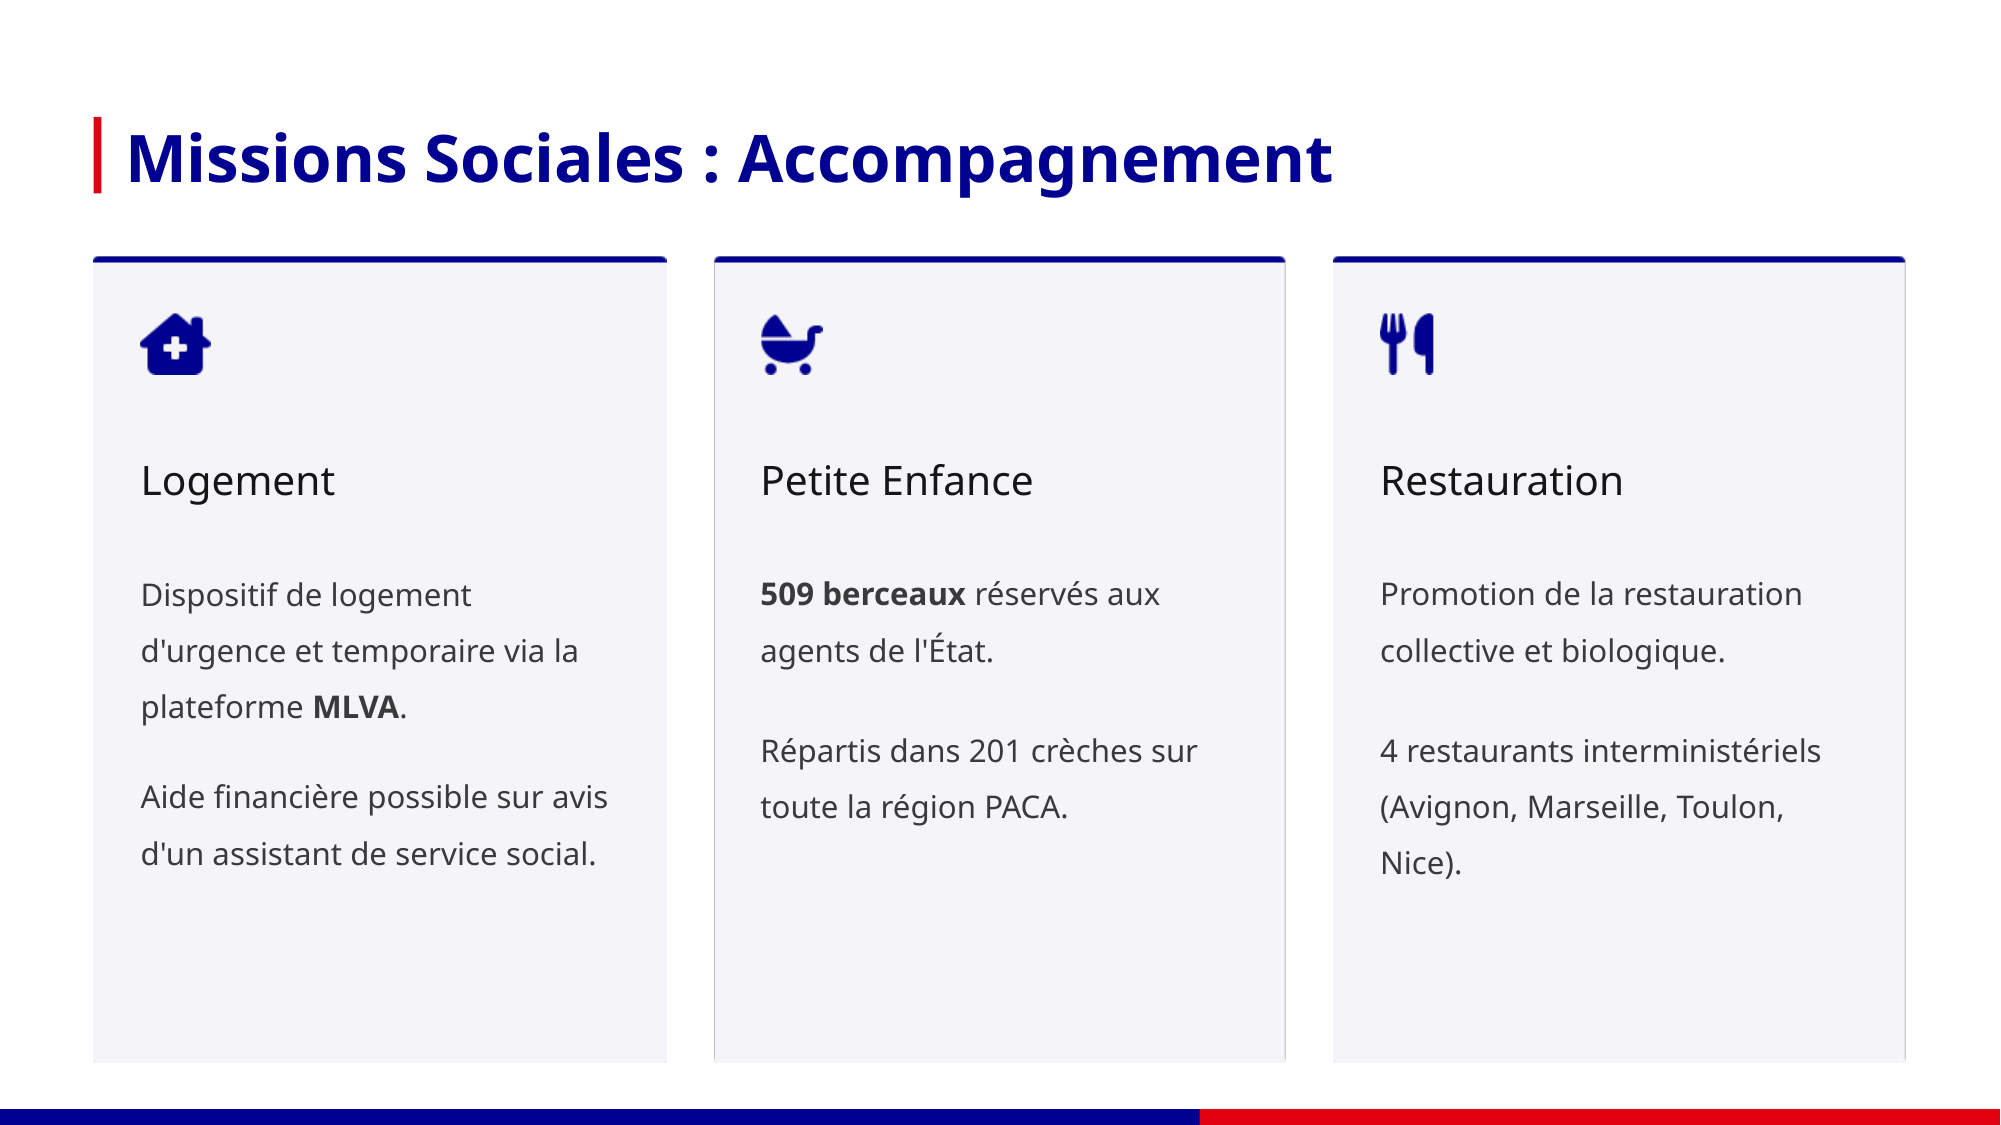

Missions Sociales : Accompagnement
Logement
Petite Enfance
Restauration
Dispositif de logement d'urgence et temporaire via la plateforme MLVA.
509 berceaux réservés aux agents de l'État.
Promotion de la restauration collective et biologique.
Répartis dans 201 crèches sur toute la région PACA.
4 restaurants interministériels (Avignon, Marseille, Toulon, Nice).
Aide financière possible sur avis d'un assistant de service social.